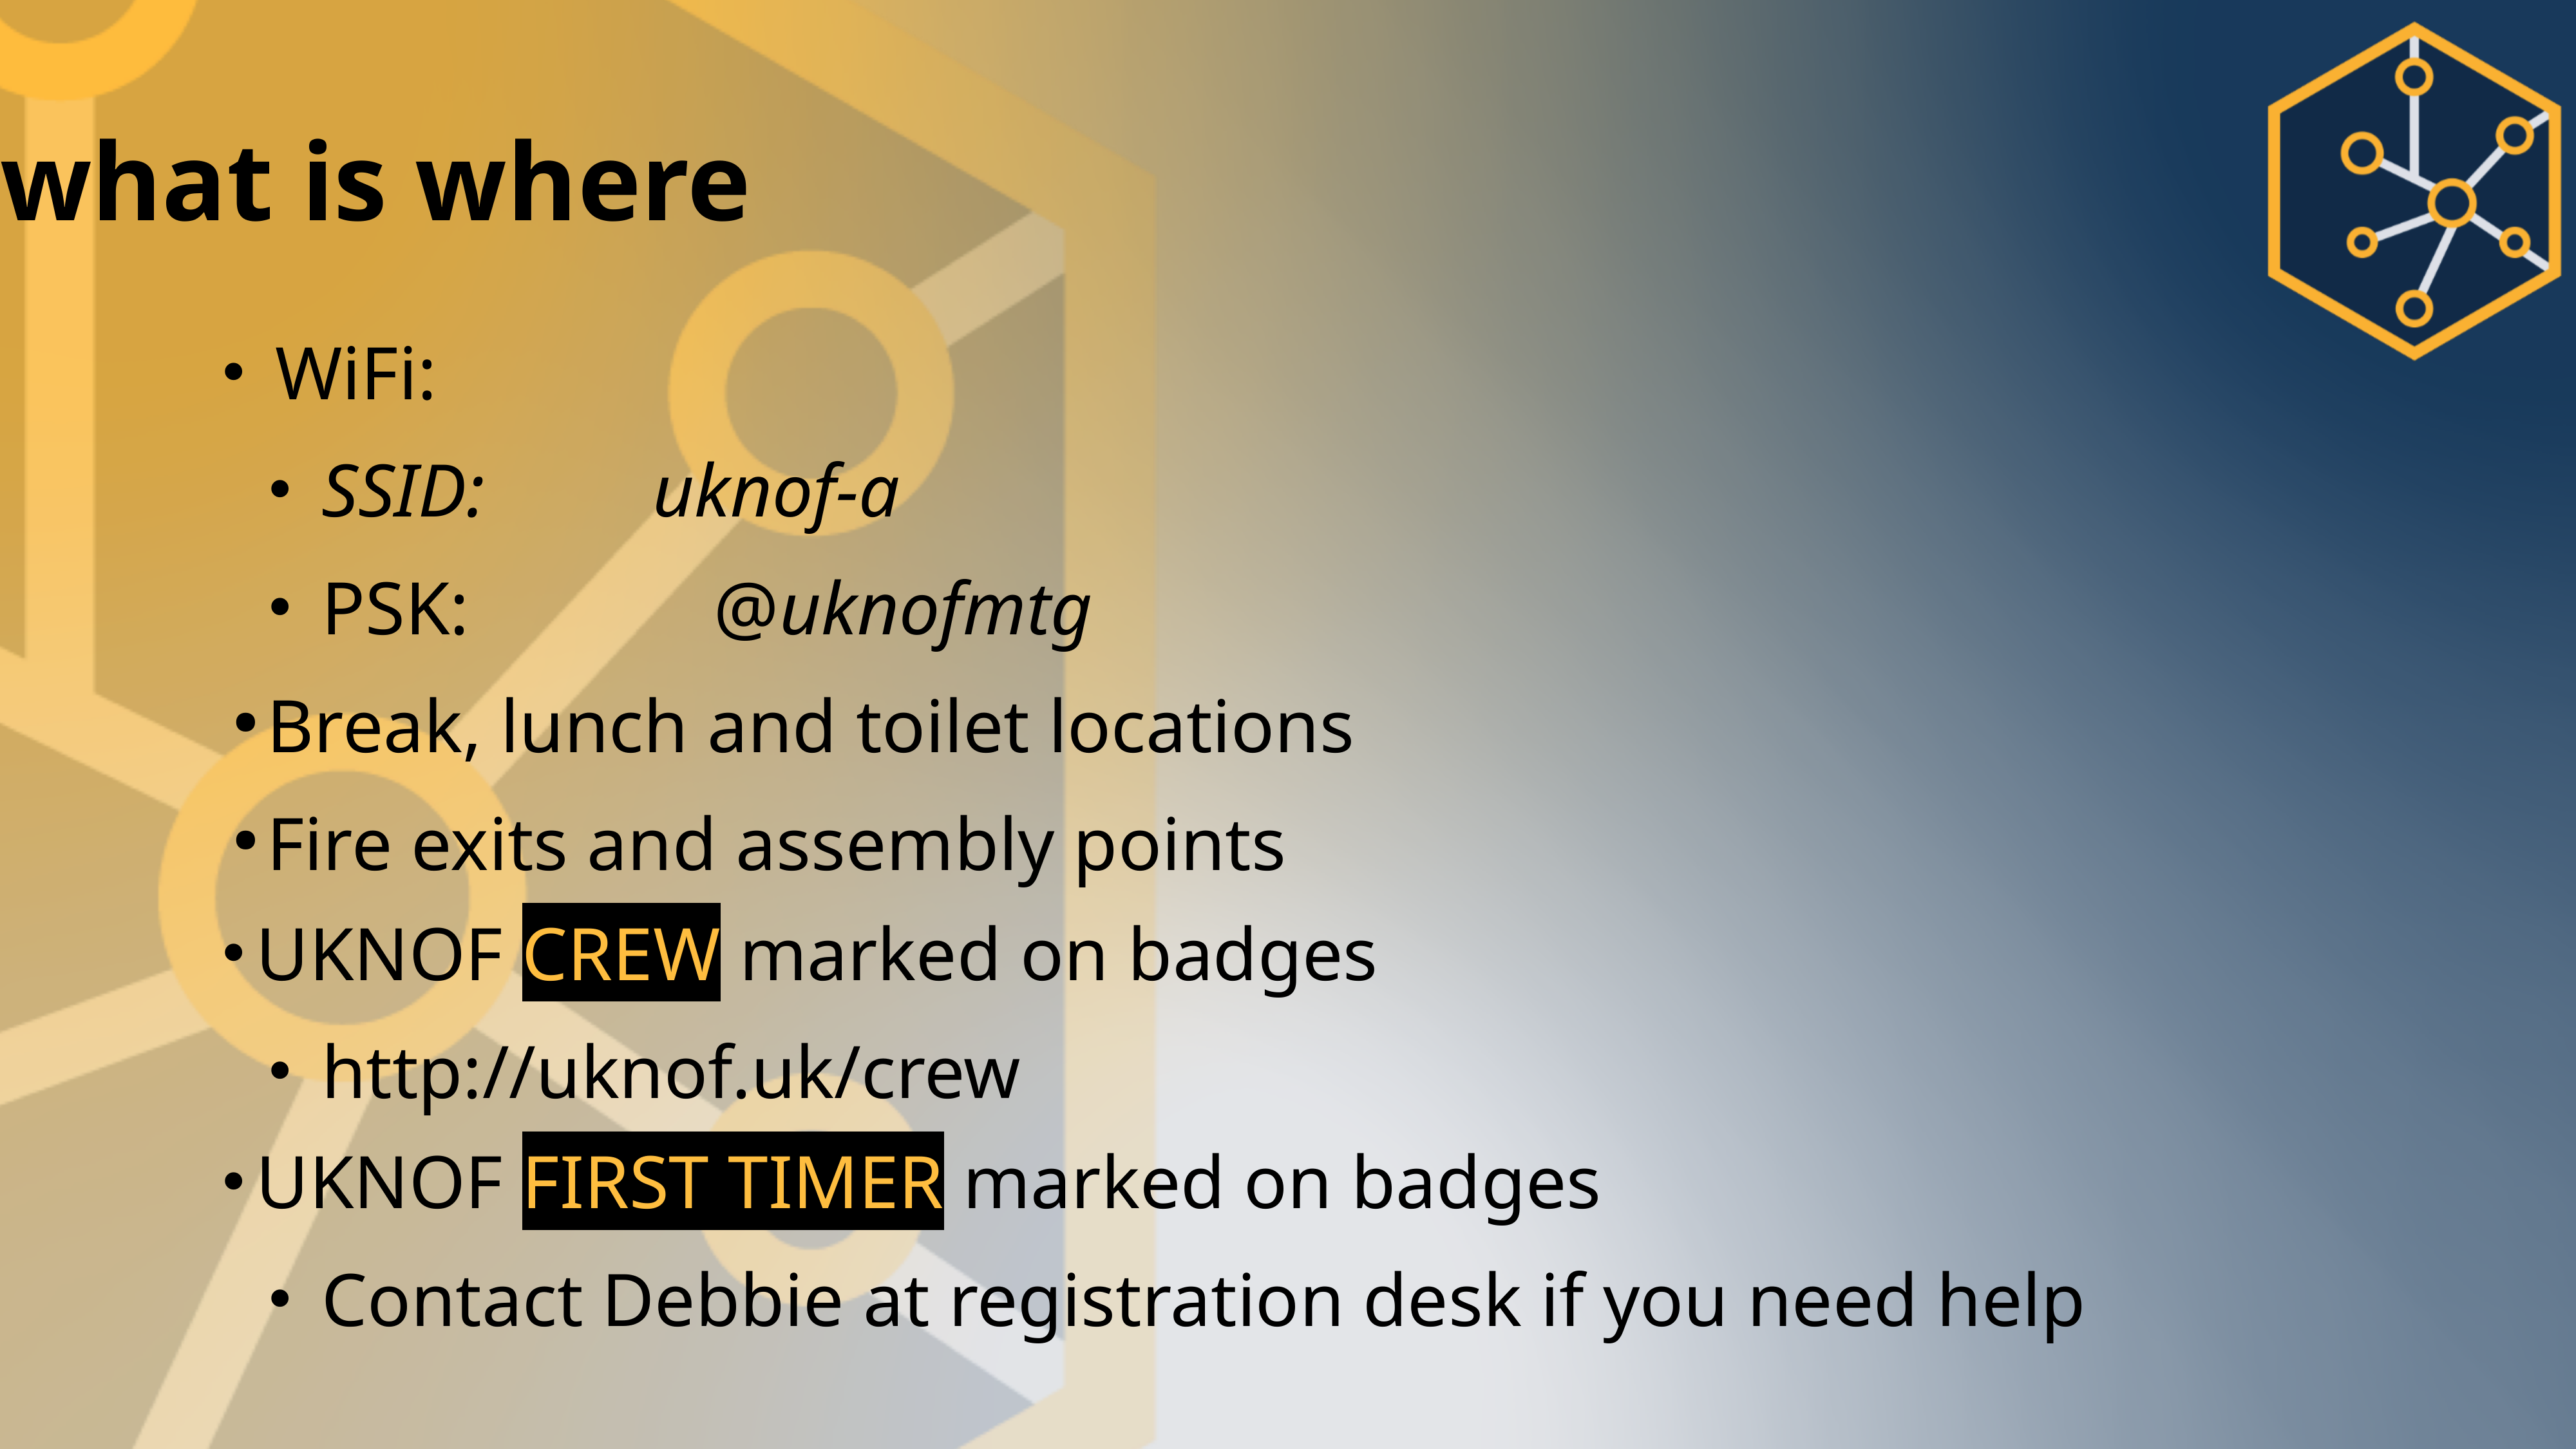

# what is where
 WiFi:
 SSID:				uknof-a
 PSK: @uknofmtg
Break, lunch and toilet locations
Fire exits and assembly points
UKNOF CREW marked on badges
 http://uknof.uk/crew
UKNOF FIRST TIMER marked on badges
 Contact Debbie at registration desk if you need help